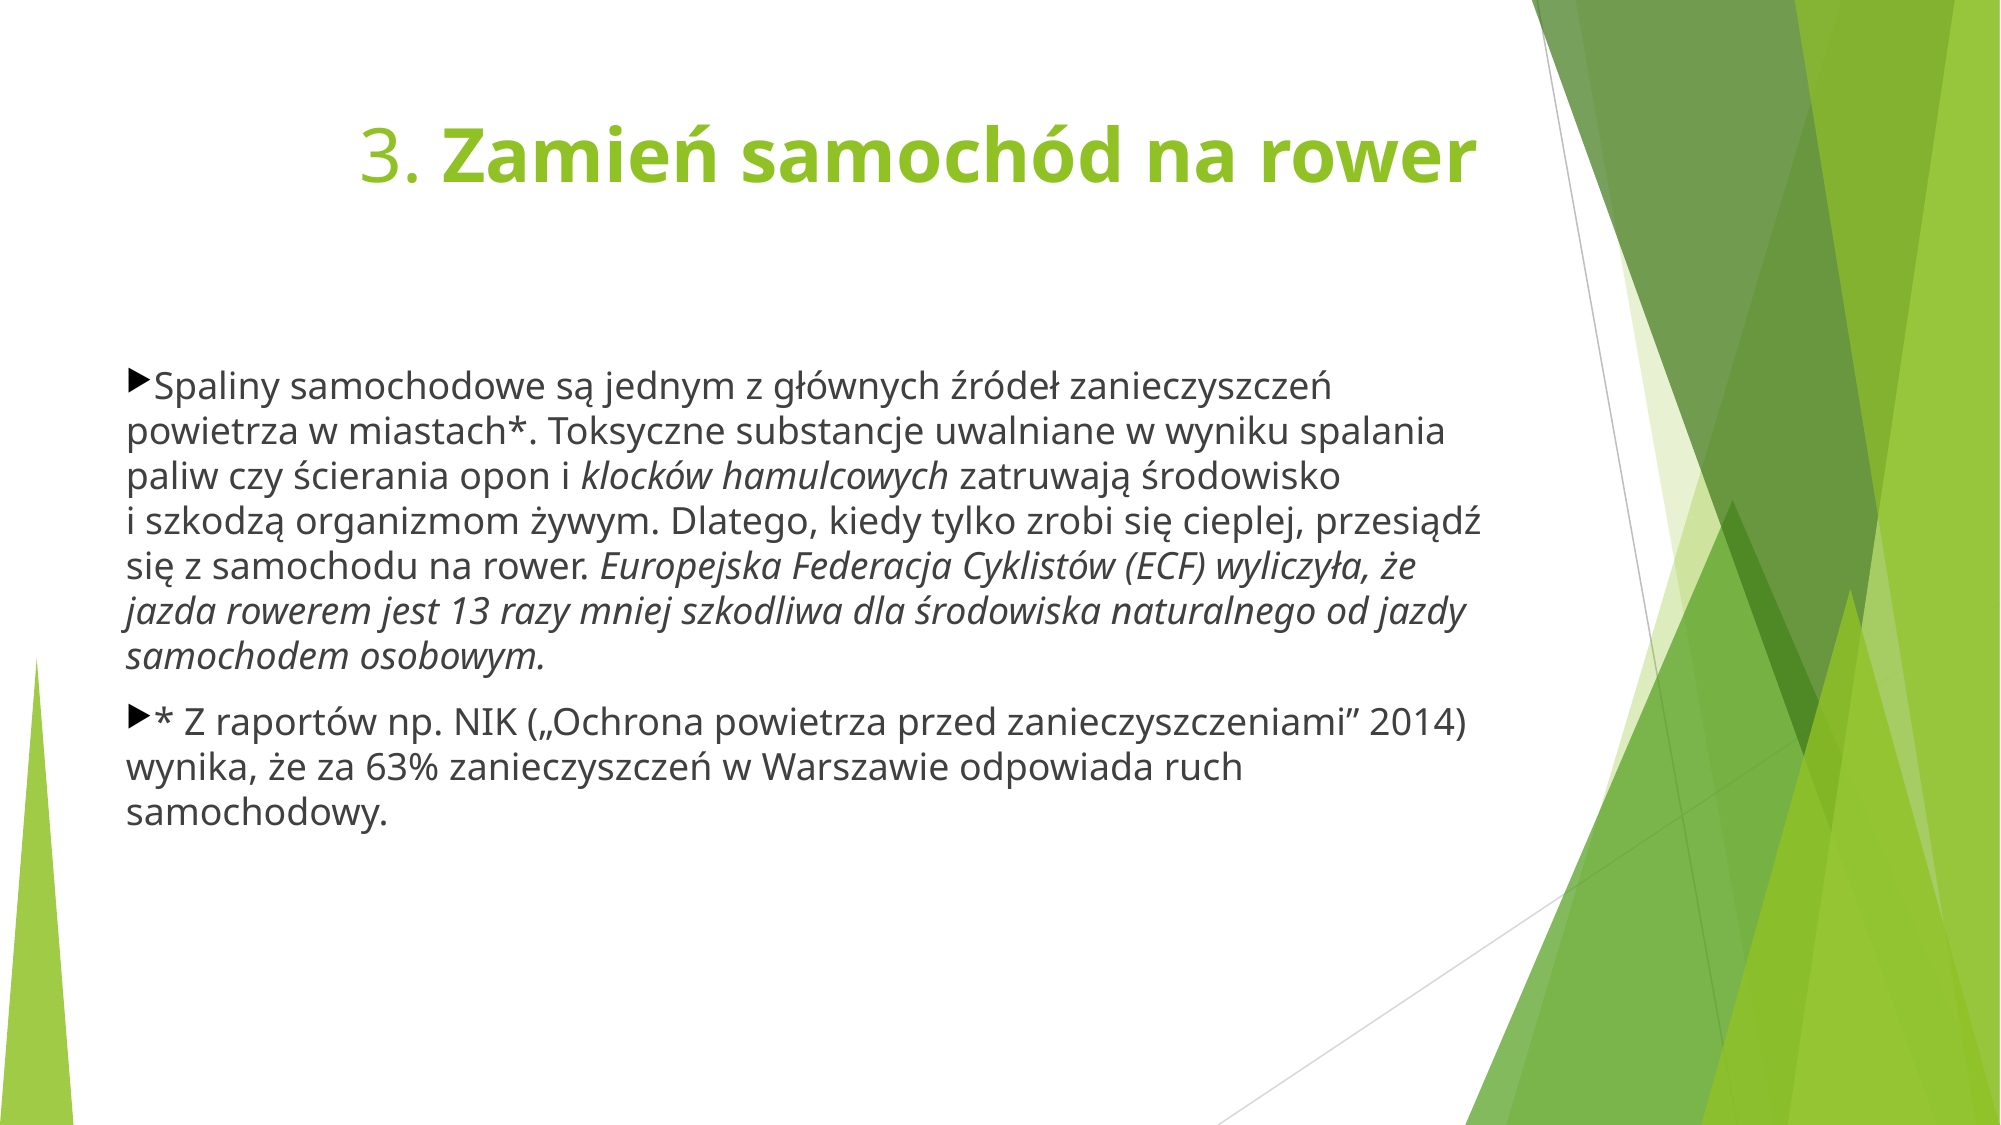

# 3. Zamień samochód na rower
Spaliny samochodowe są jednym z głównych źródeł zanieczyszczeń powietrza w miastach*. Toksyczne substancje uwalniane w wyniku spalania paliw czy ścierania opon i klocków hamulcowych zatruwają środowisko i szkodzą organizmom żywym. Dlatego, kiedy tylko zrobi się cieplej, przesiądź się z samochodu na rower. Europejska Federacja Cyklistów (ECF) wyliczyła, że jazda rowerem jest 13 razy mniej szkodliwa dla środowiska naturalnego od jazdy samochodem osobowym.
* Z raportów np. NIK („Ochrona powietrza przed zanieczyszczeniami” 2014) wynika, że za 63% zanieczyszczeń w Warszawie odpowiada ruch samochodowy.